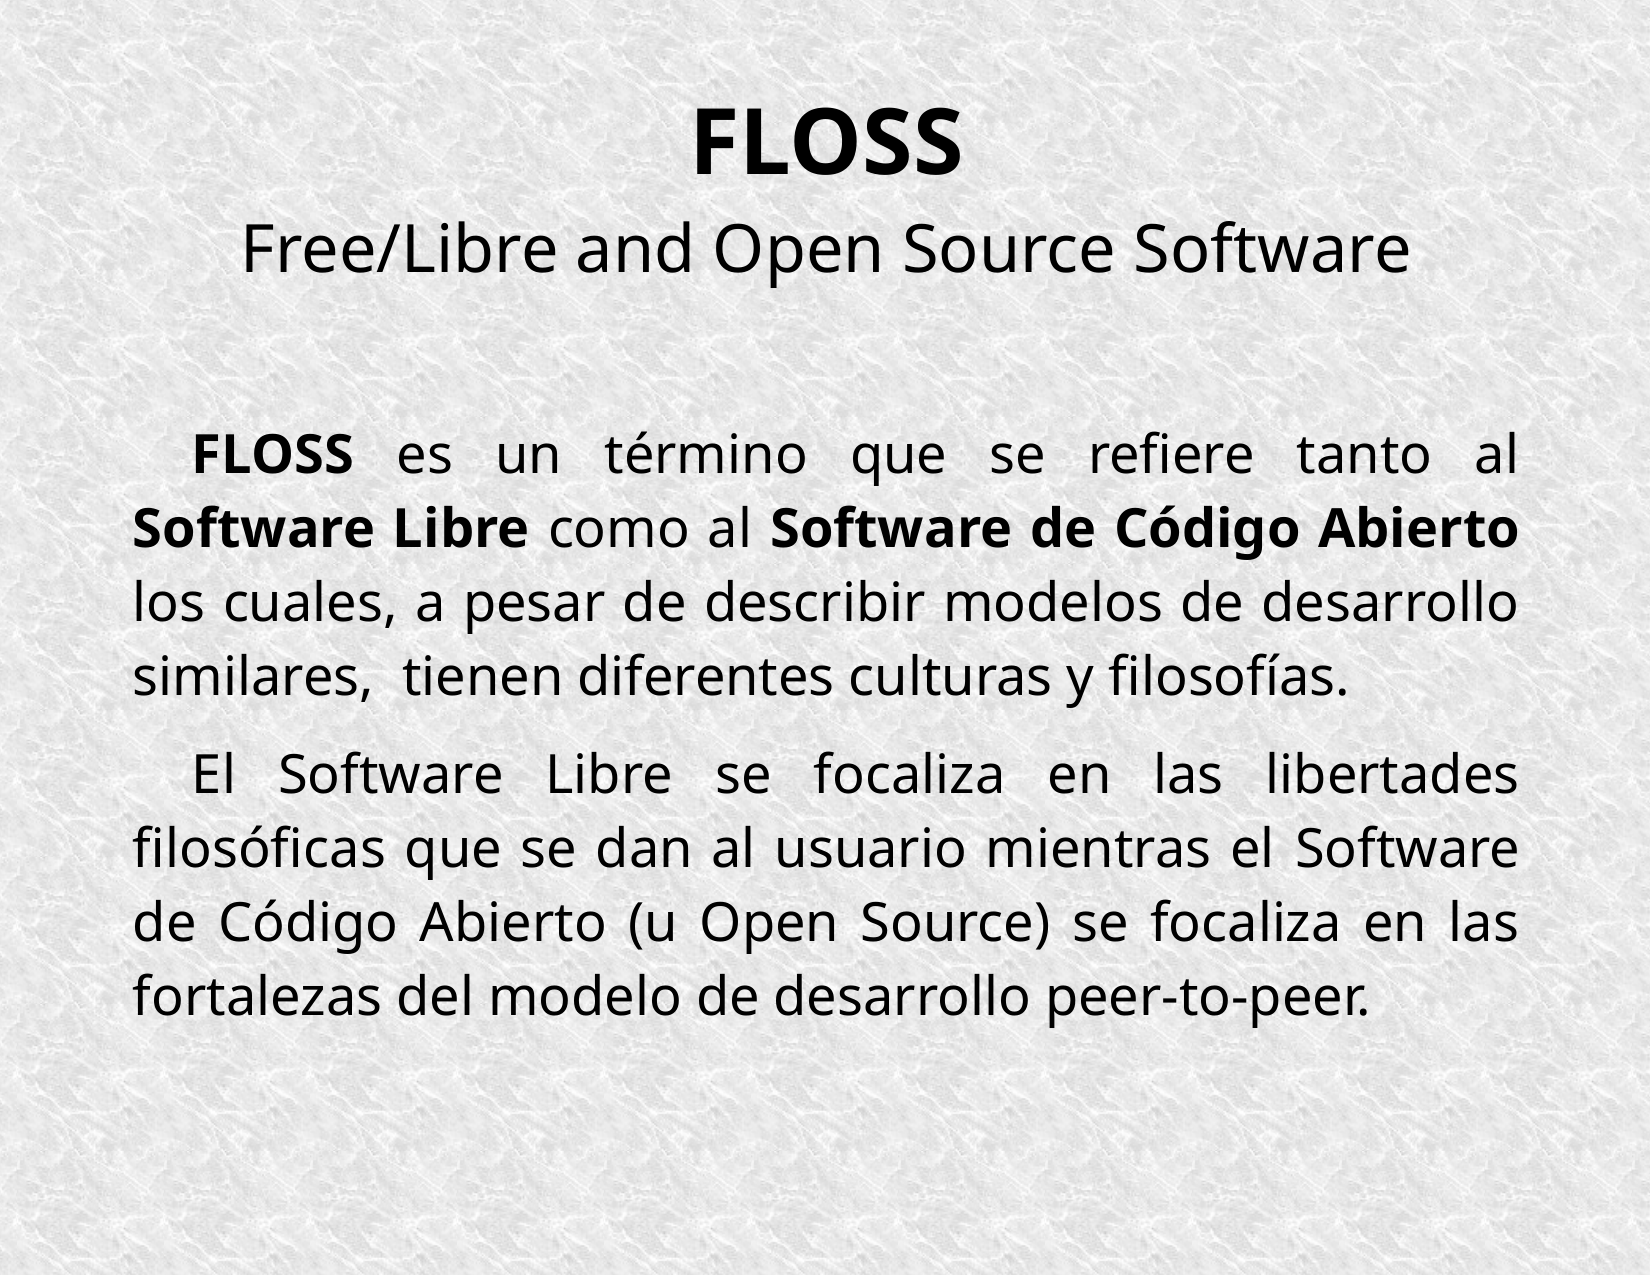

FLOSS
Free/Libre and Open Source Software
FLOSS es un término que se refiere tanto al Software Libre como al Software de Código Abierto los cuales, a pesar de describir modelos de desarrollo similares, tienen diferentes culturas y filosofías.
El Software Libre se focaliza en las libertades filosóficas que se dan al usuario mientras el Software de Código Abierto (u Open Source) se focaliza en las fortalezas del modelo de desarrollo peer-to-peer.